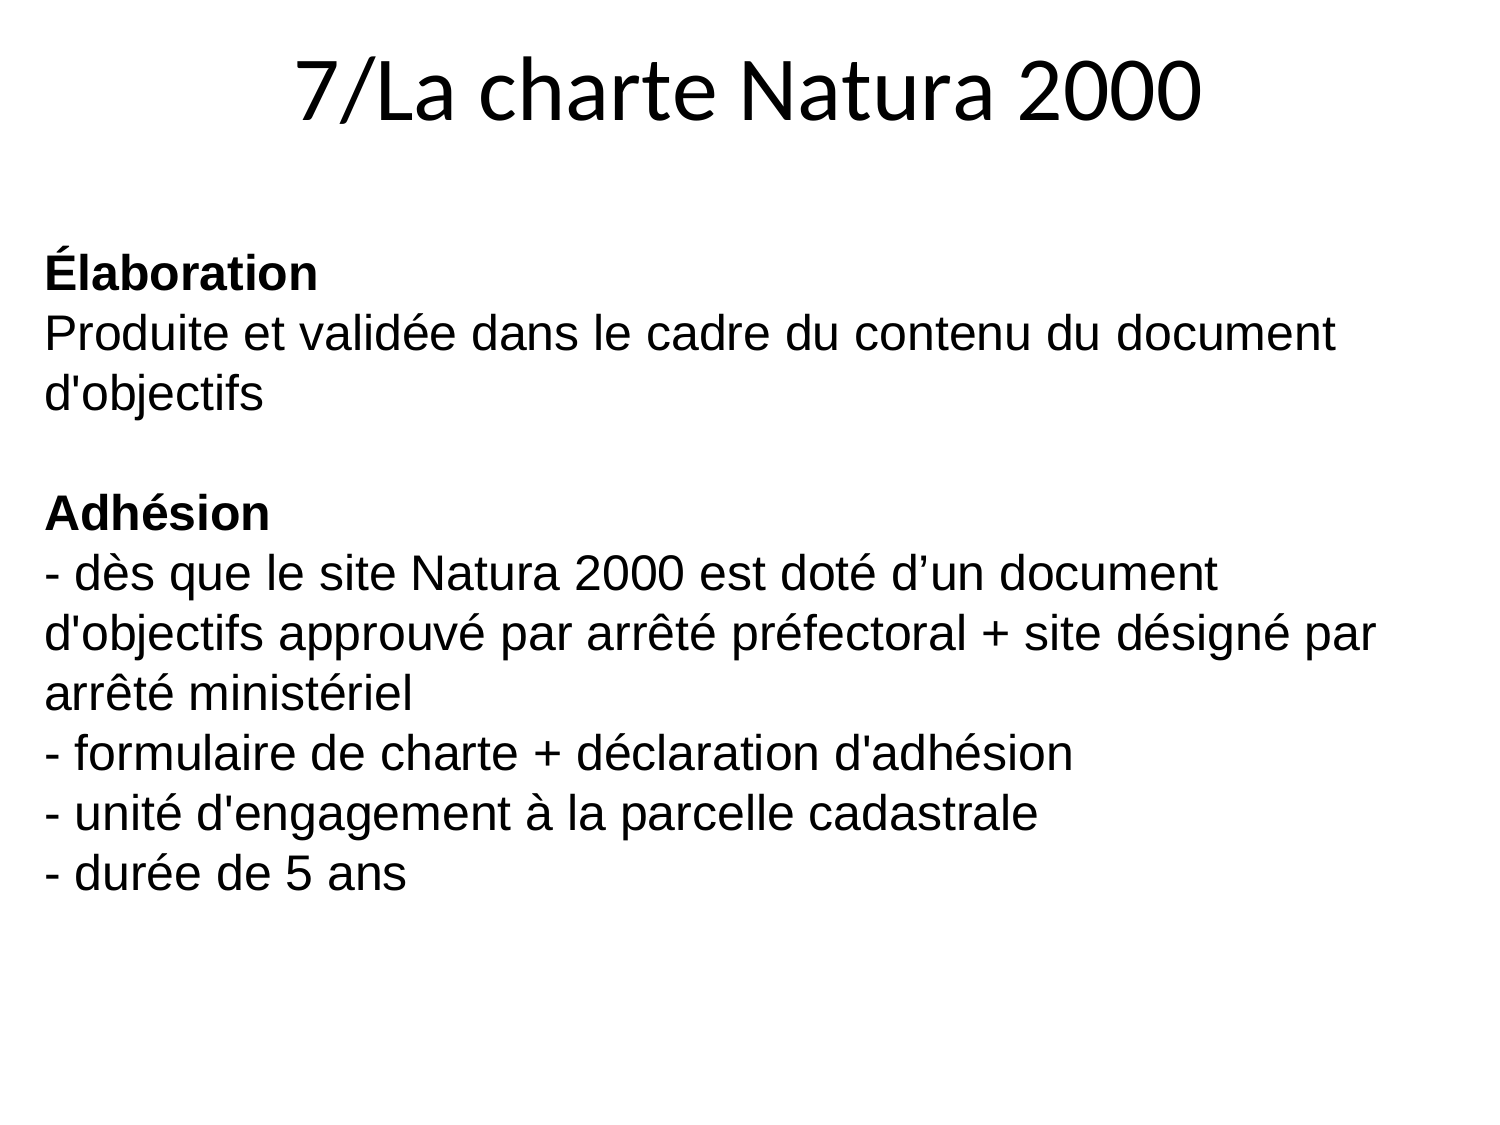

# 7/La charte Natura 2000
Élaboration
Produite et validée dans le cadre du contenu du document d'objectifs
Adhésion
- dès que le site Natura 2000 est doté d’un document d'objectifs approuvé par arrêté préfectoral + site désigné par arrêté ministériel
- formulaire de charte + déclaration d'adhésion
- unité d'engagement à la parcelle cadastrale
- durée de 5 ans